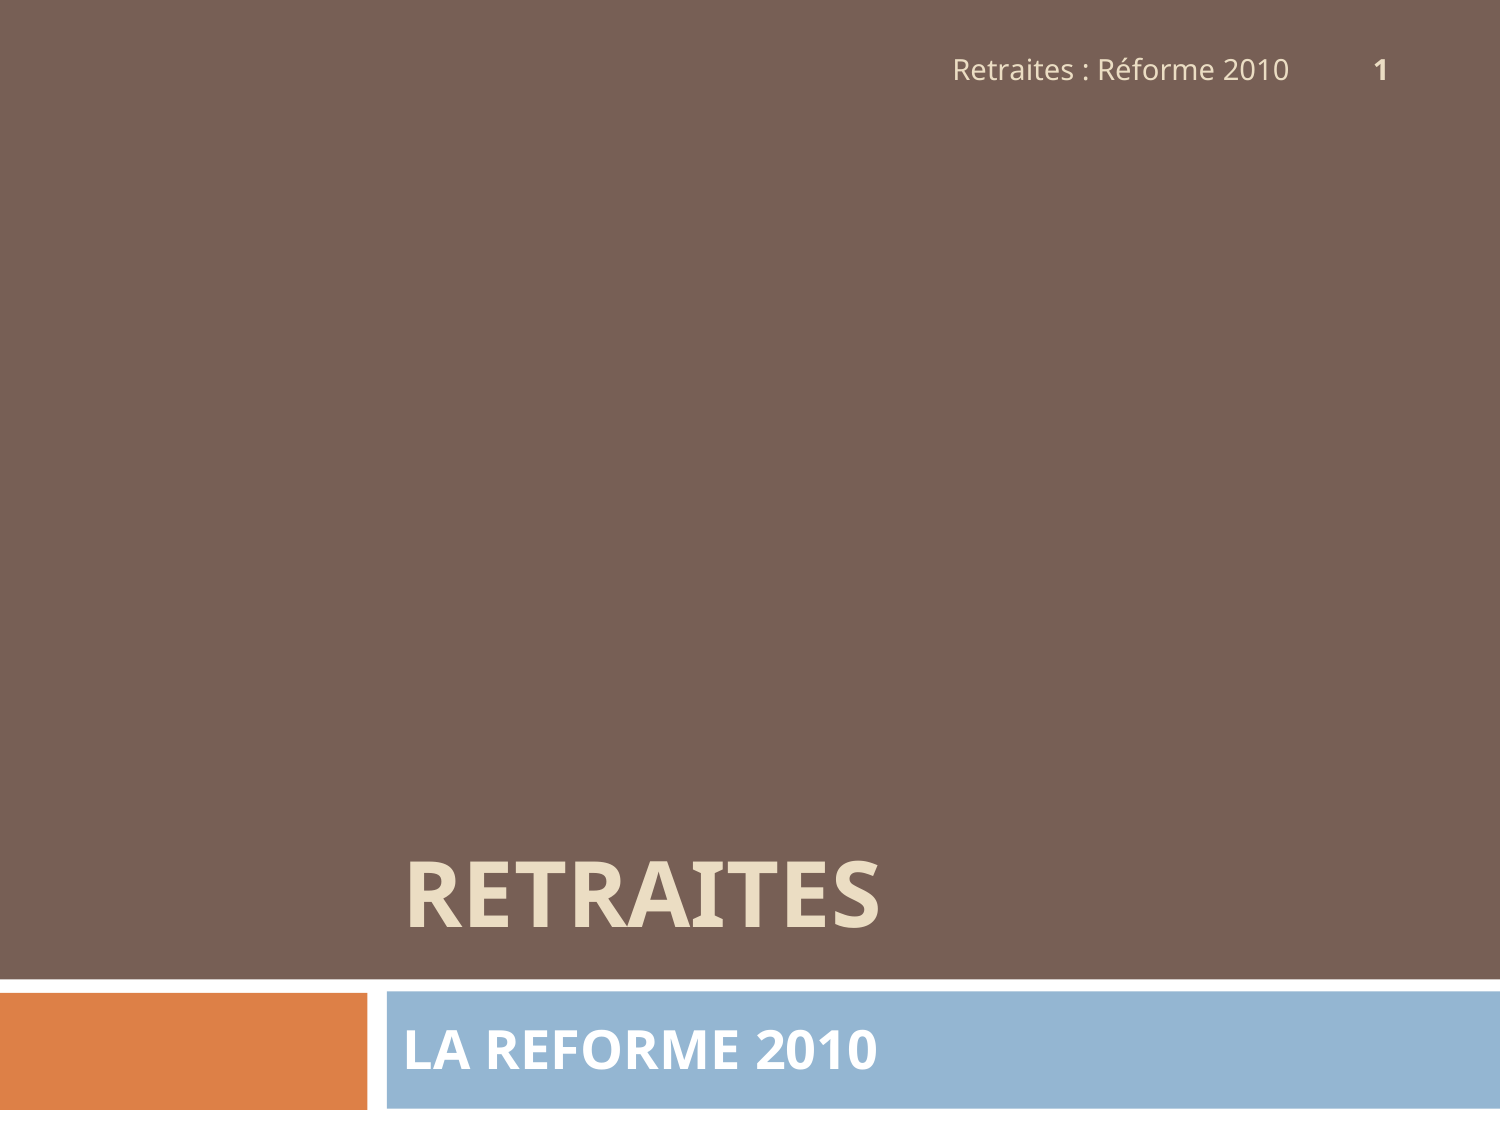

Retraites : Réforme 2010
# RETRAITES
LA REFORME 2010